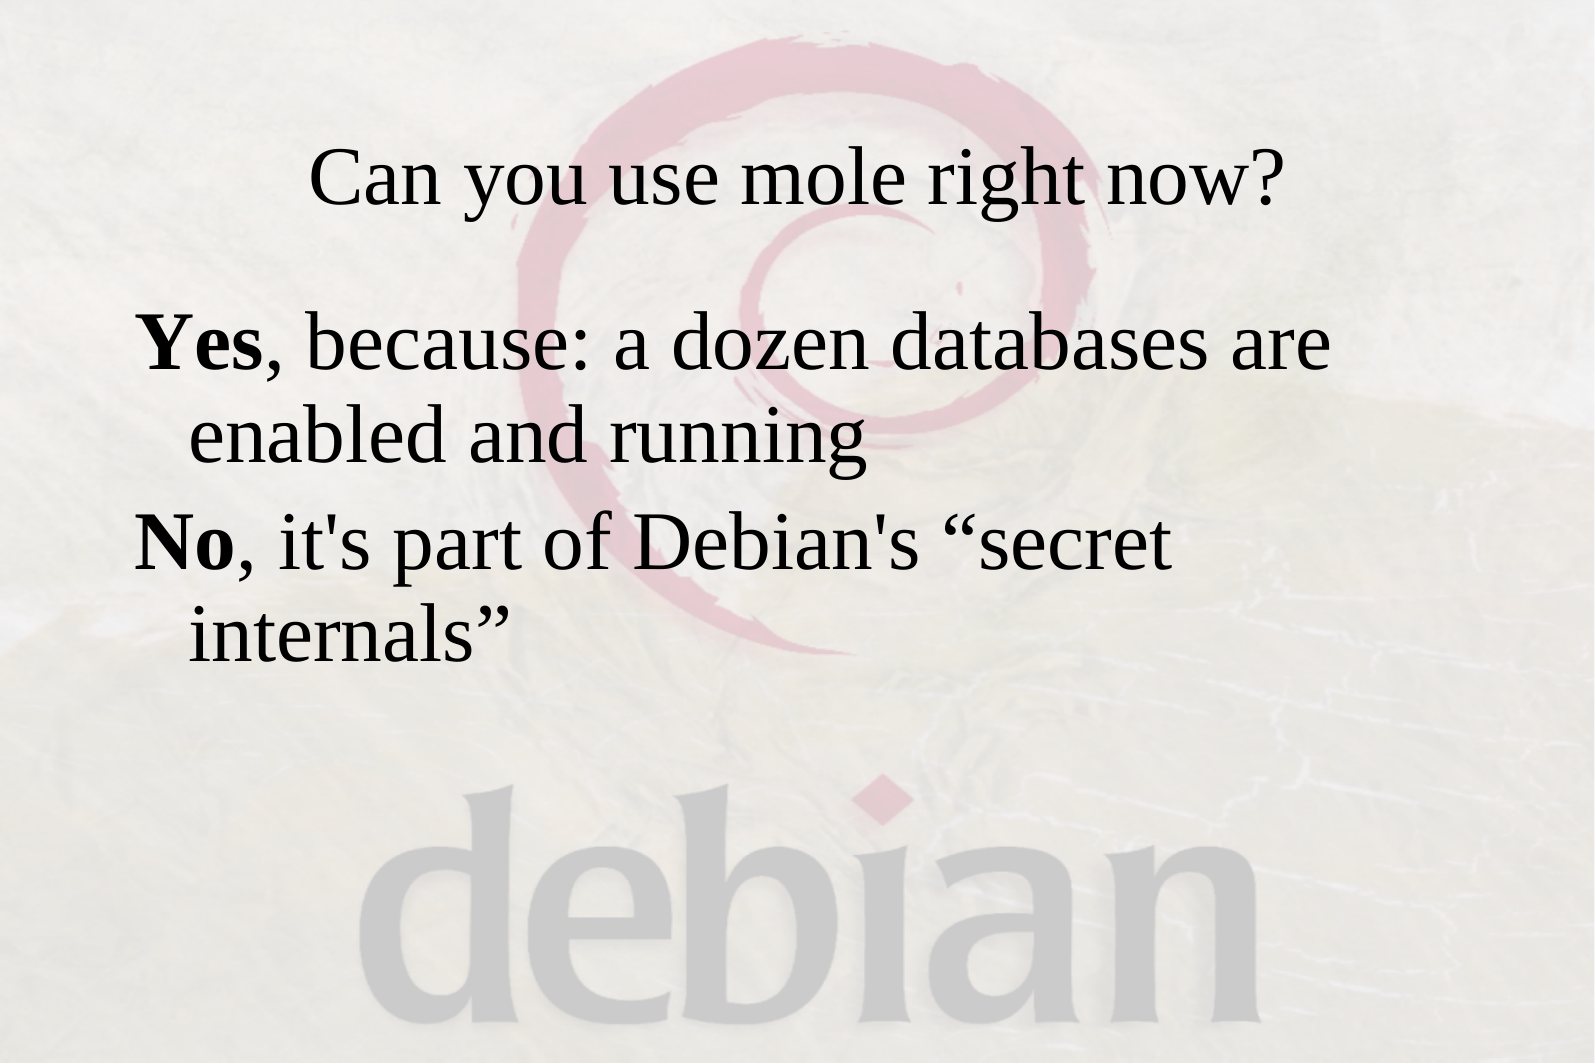

# Can you use mole right now?
Yes, because: a dozen databases are enabled and running
No, it's part of Debian's “secret internals”